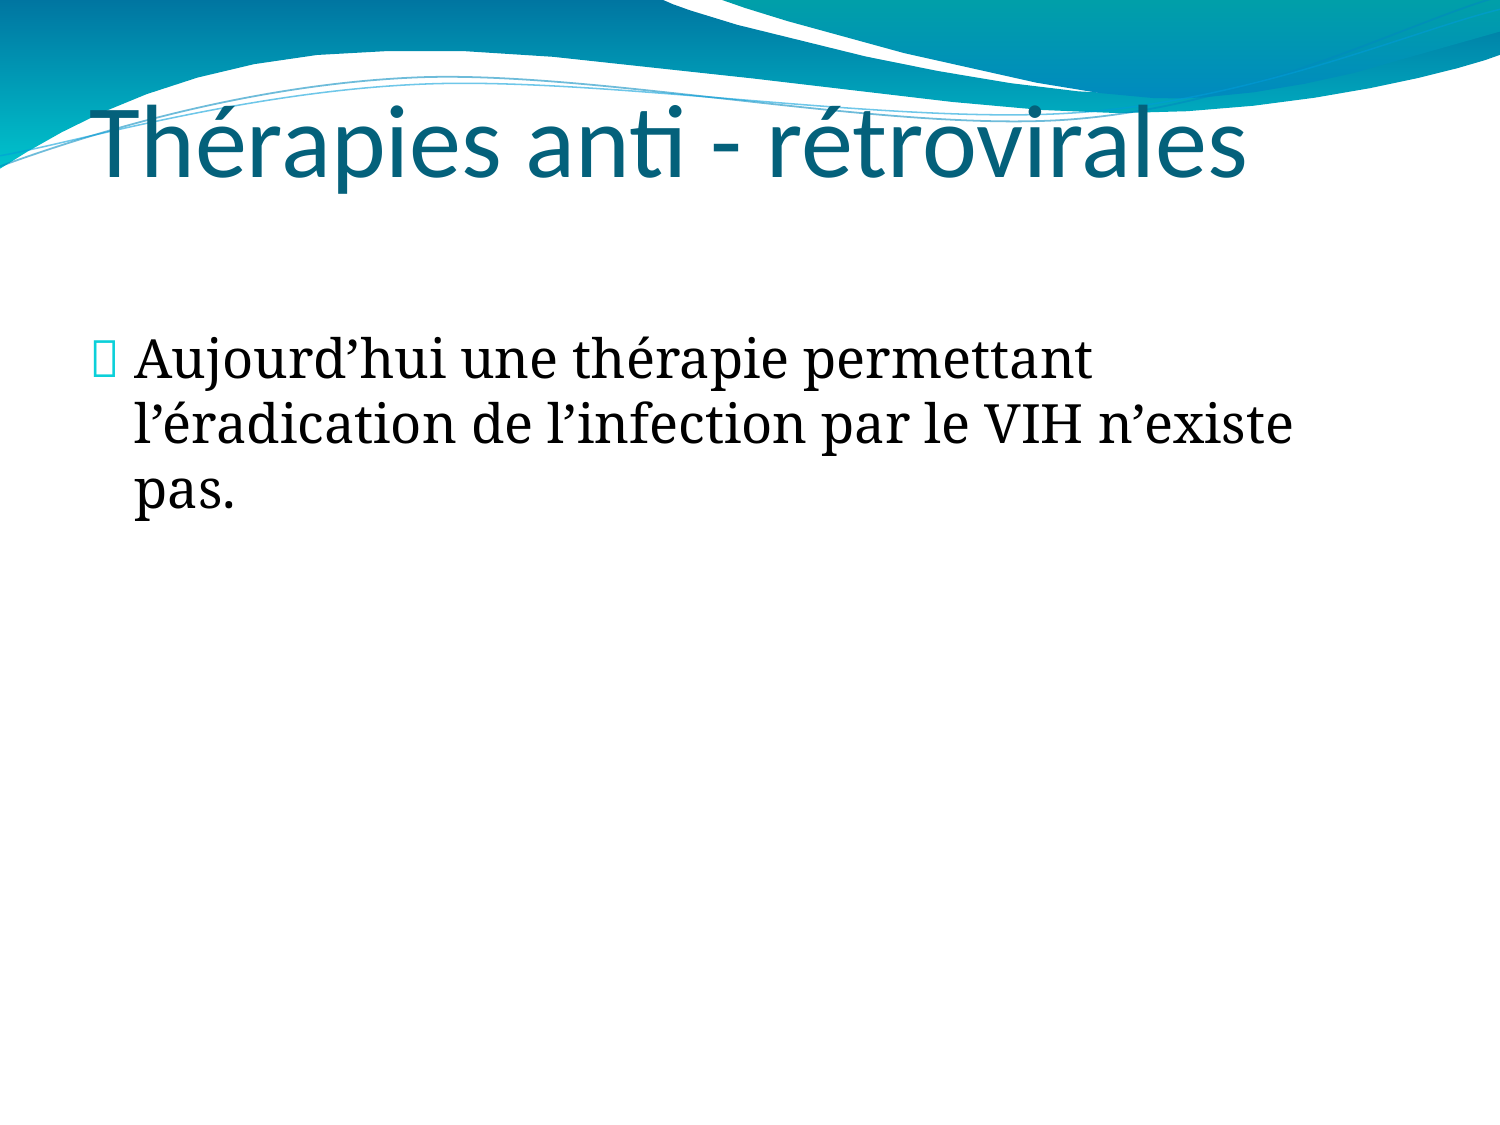

# Thérapies anti - rétrovirales
Aujourd’hui une thérapie permettant l’éradication de l’infection par le VIH n’existe pas.